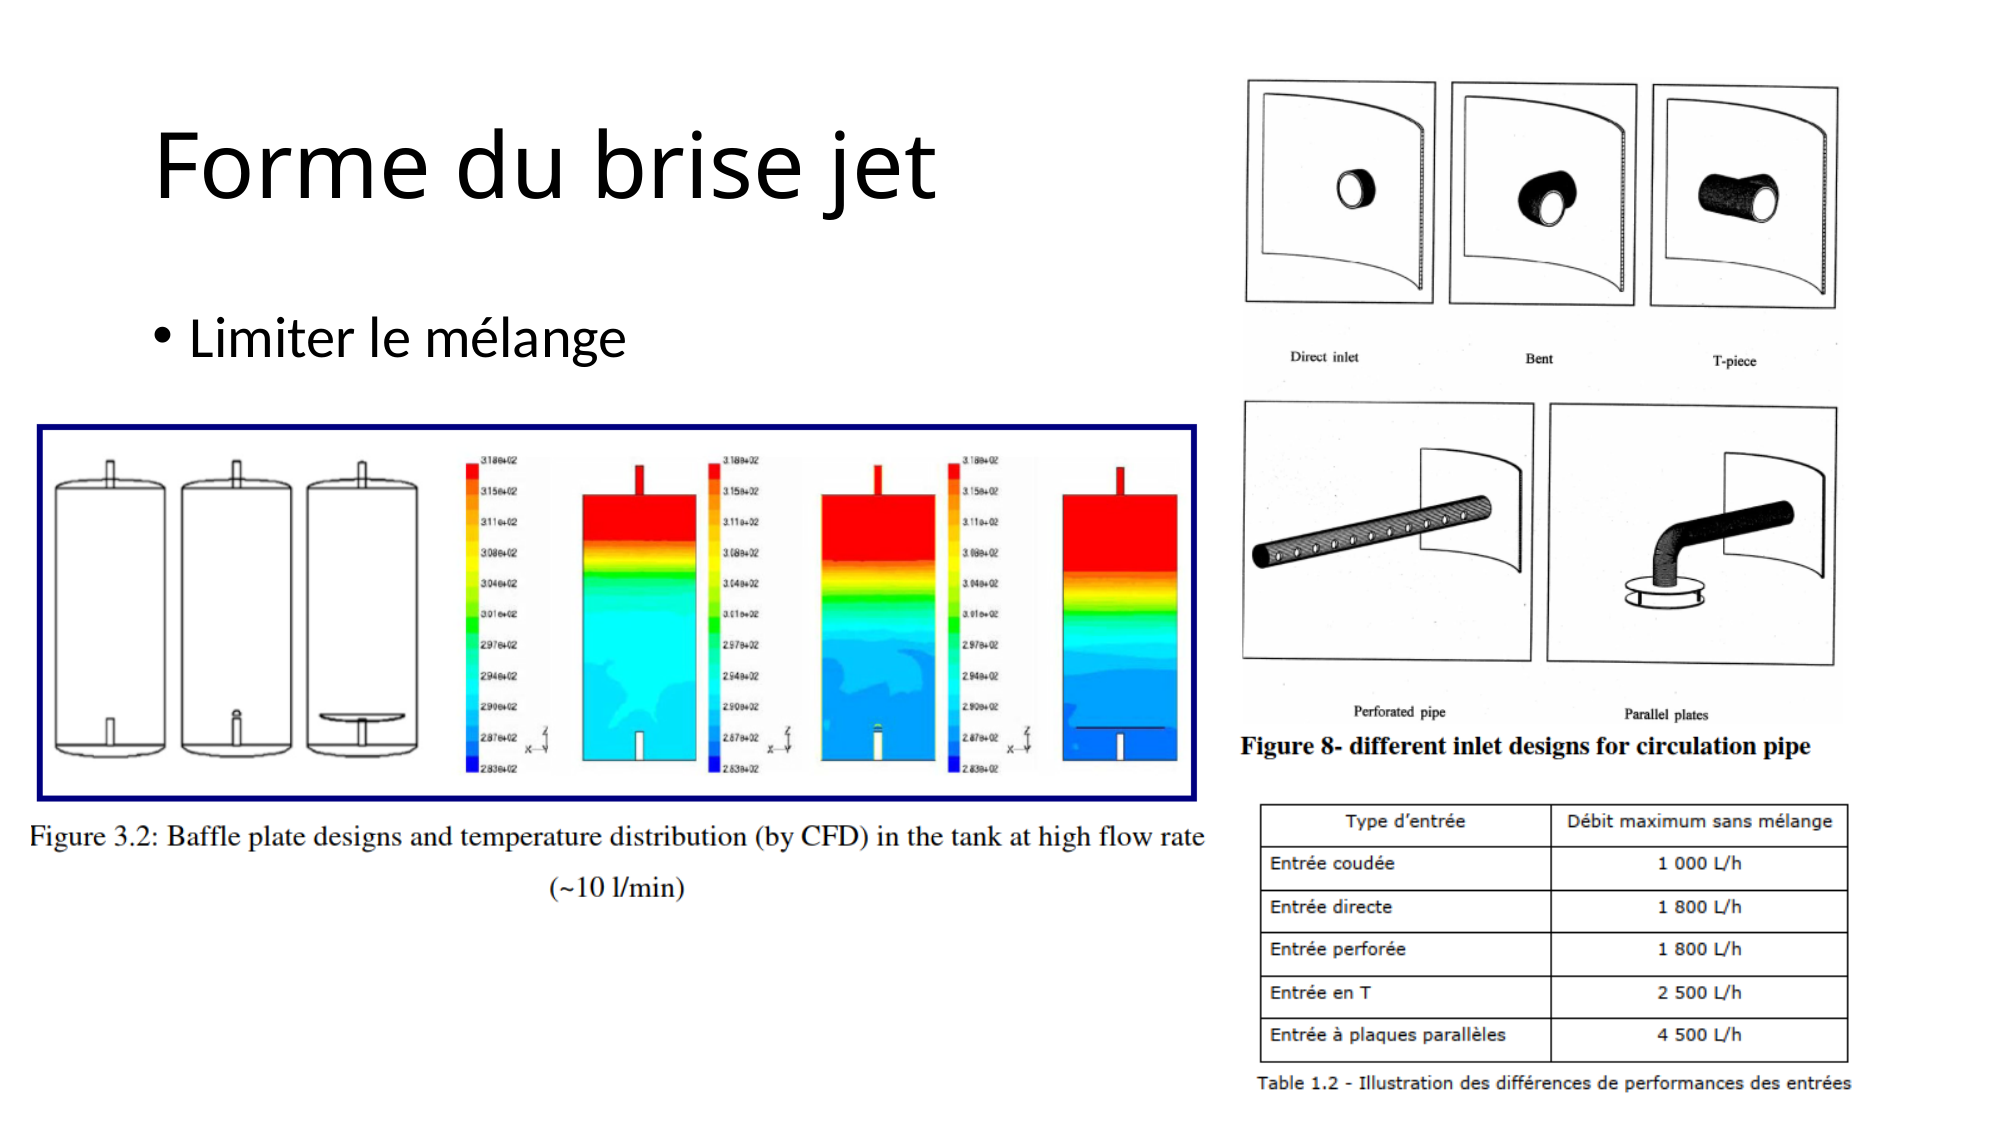

# Forme du brise jet
Limiter le mélange